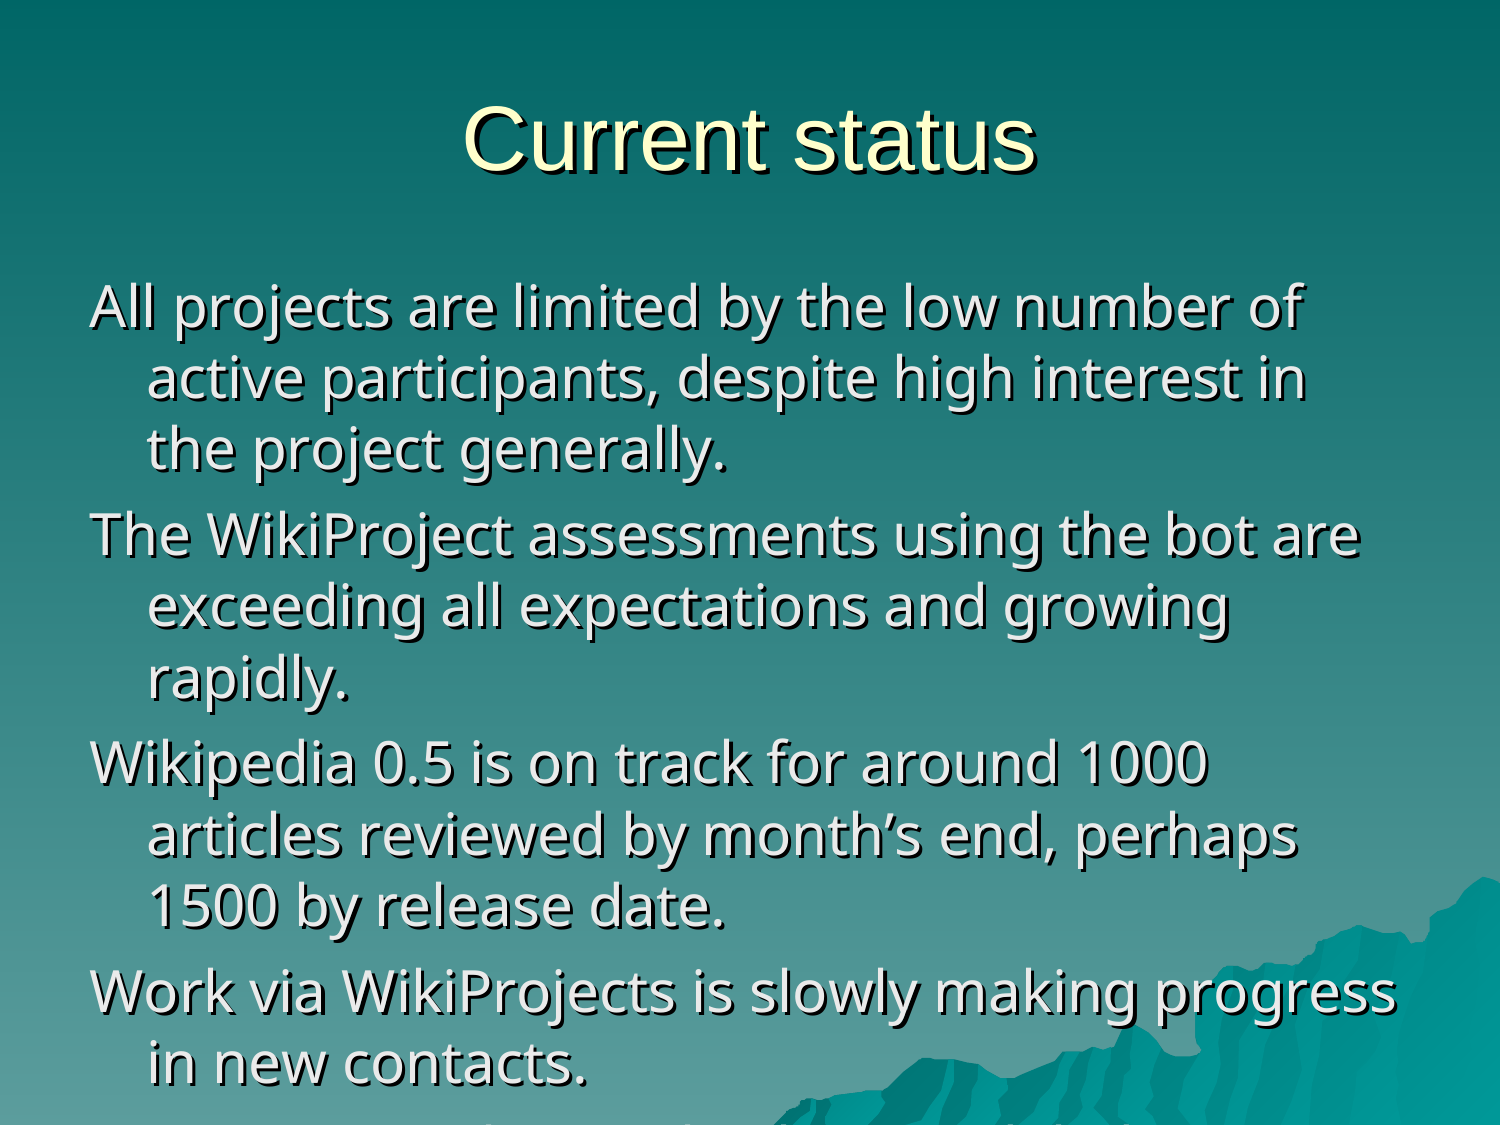

# Current status
All projects are limited by the low number of active participants, despite high interest in the project generally.
The WikiProject assessments using the bot are exceeding all expectations and growing rapidly.
Wikipedia 0.5 is on track for around 1000 articles reviewed by month’s end, perhaps 1500 by release date.
Work via WikiProjects is slowly making progress in new contacts.
Core Topics is being slowly remodeled.